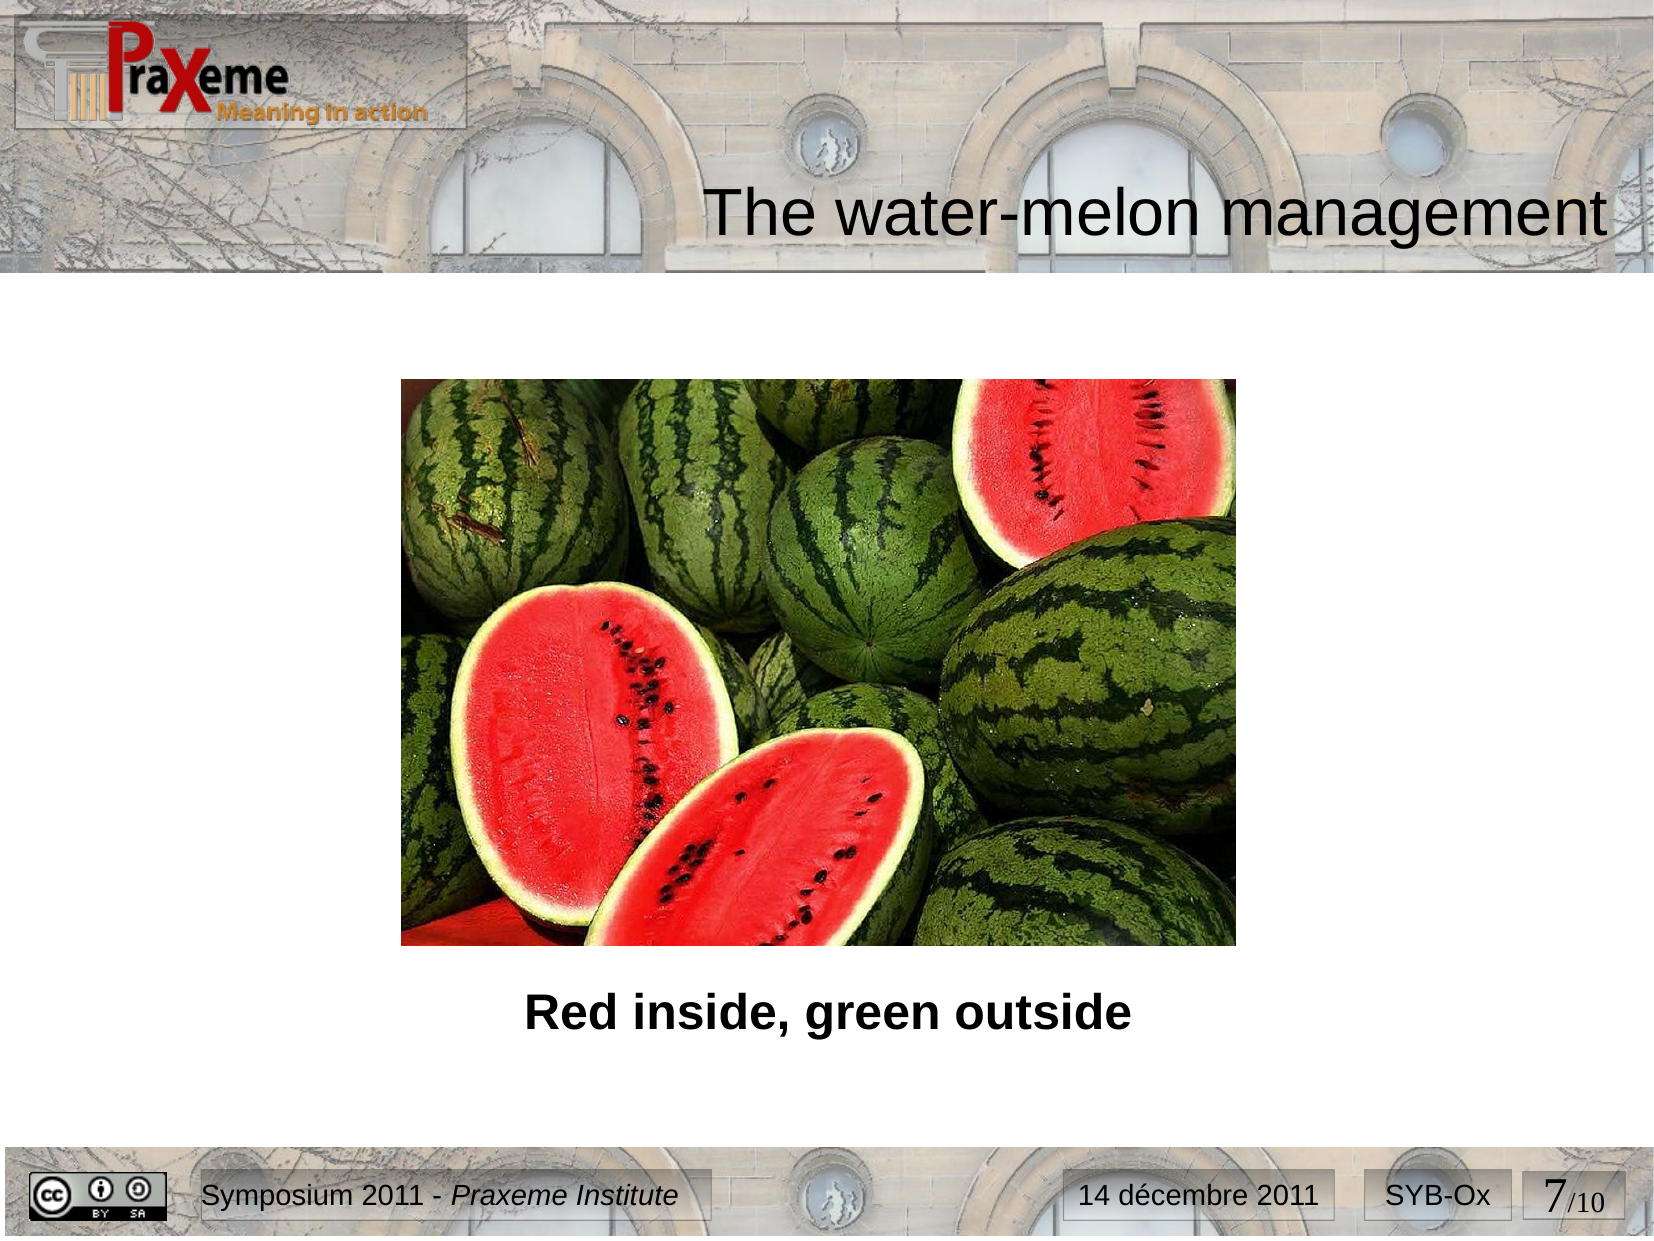

# The water-melon management
Red inside, green outside
Praxeme - ICSSEA
7